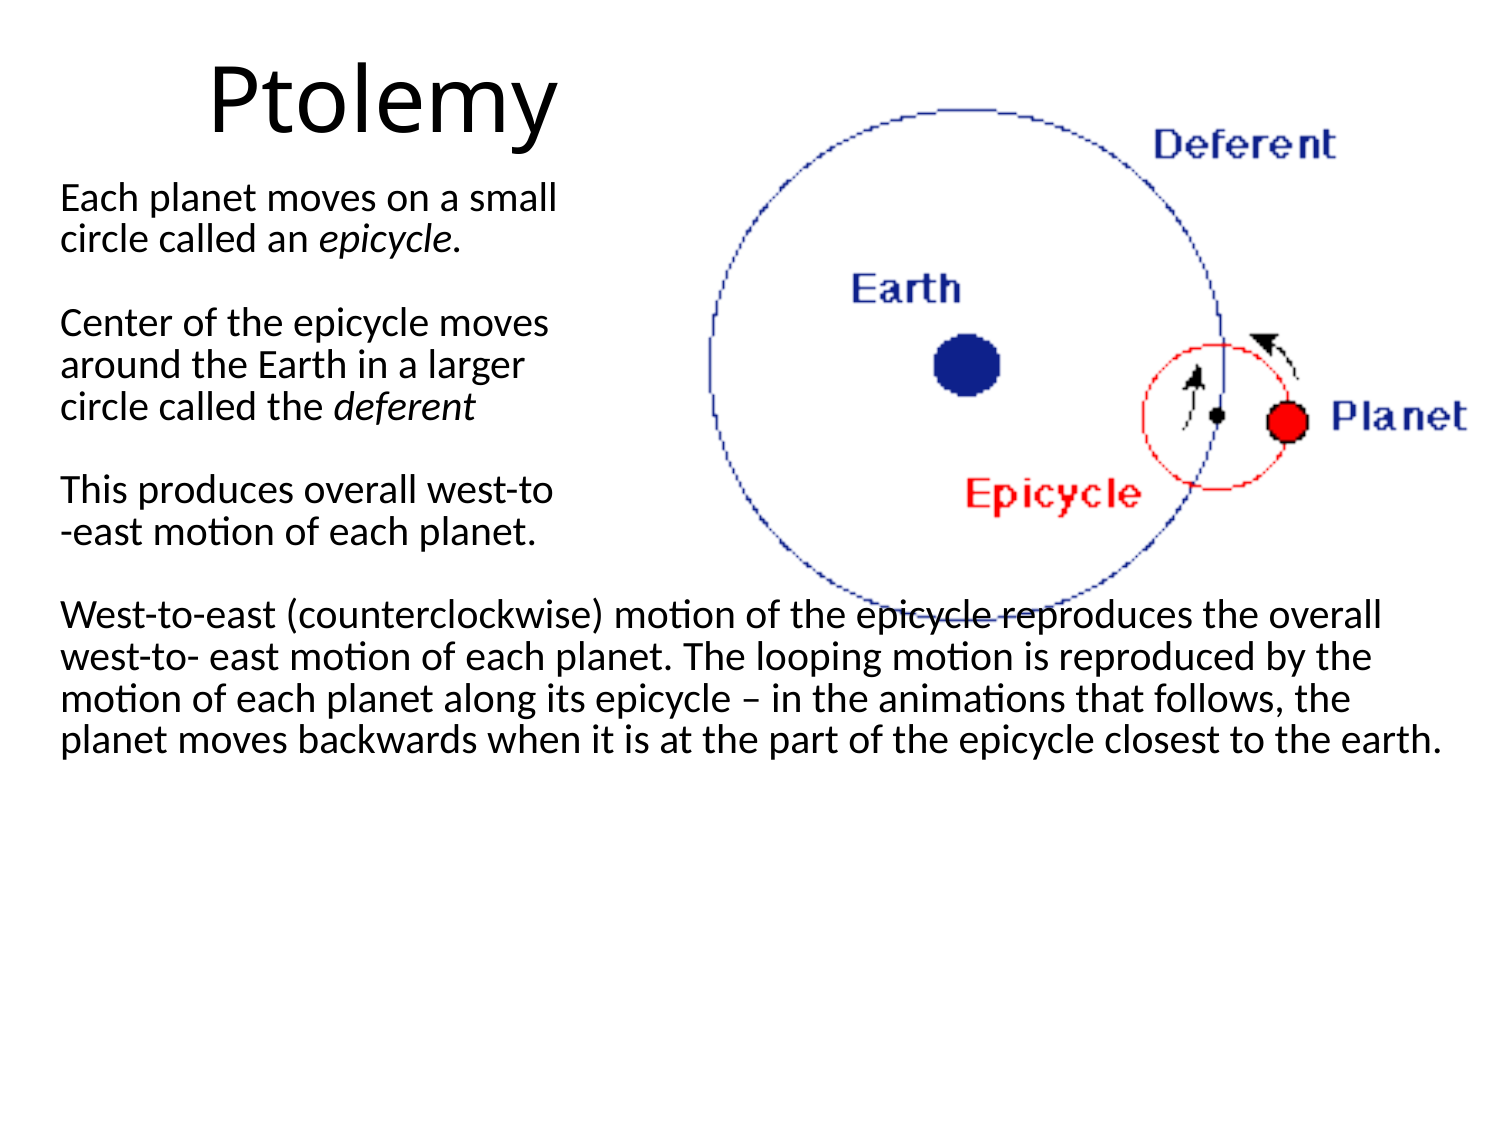

# Ptolemy
Each planet moves on a small
circle called an epicycle.
Center of the epicycle moves
around the Earth in a larger
circle called the deferent
This produces overall west-to
-east motion of each planet.
West-to-east (counterclockwise) motion of the epicycle reproduces the overall west-to- east motion of each planet. The looping motion is reproduced by the motion of each planet along its epicycle – in the animations that follows, the planet moves backwards when it is at the part of the epicycle closest to the earth.